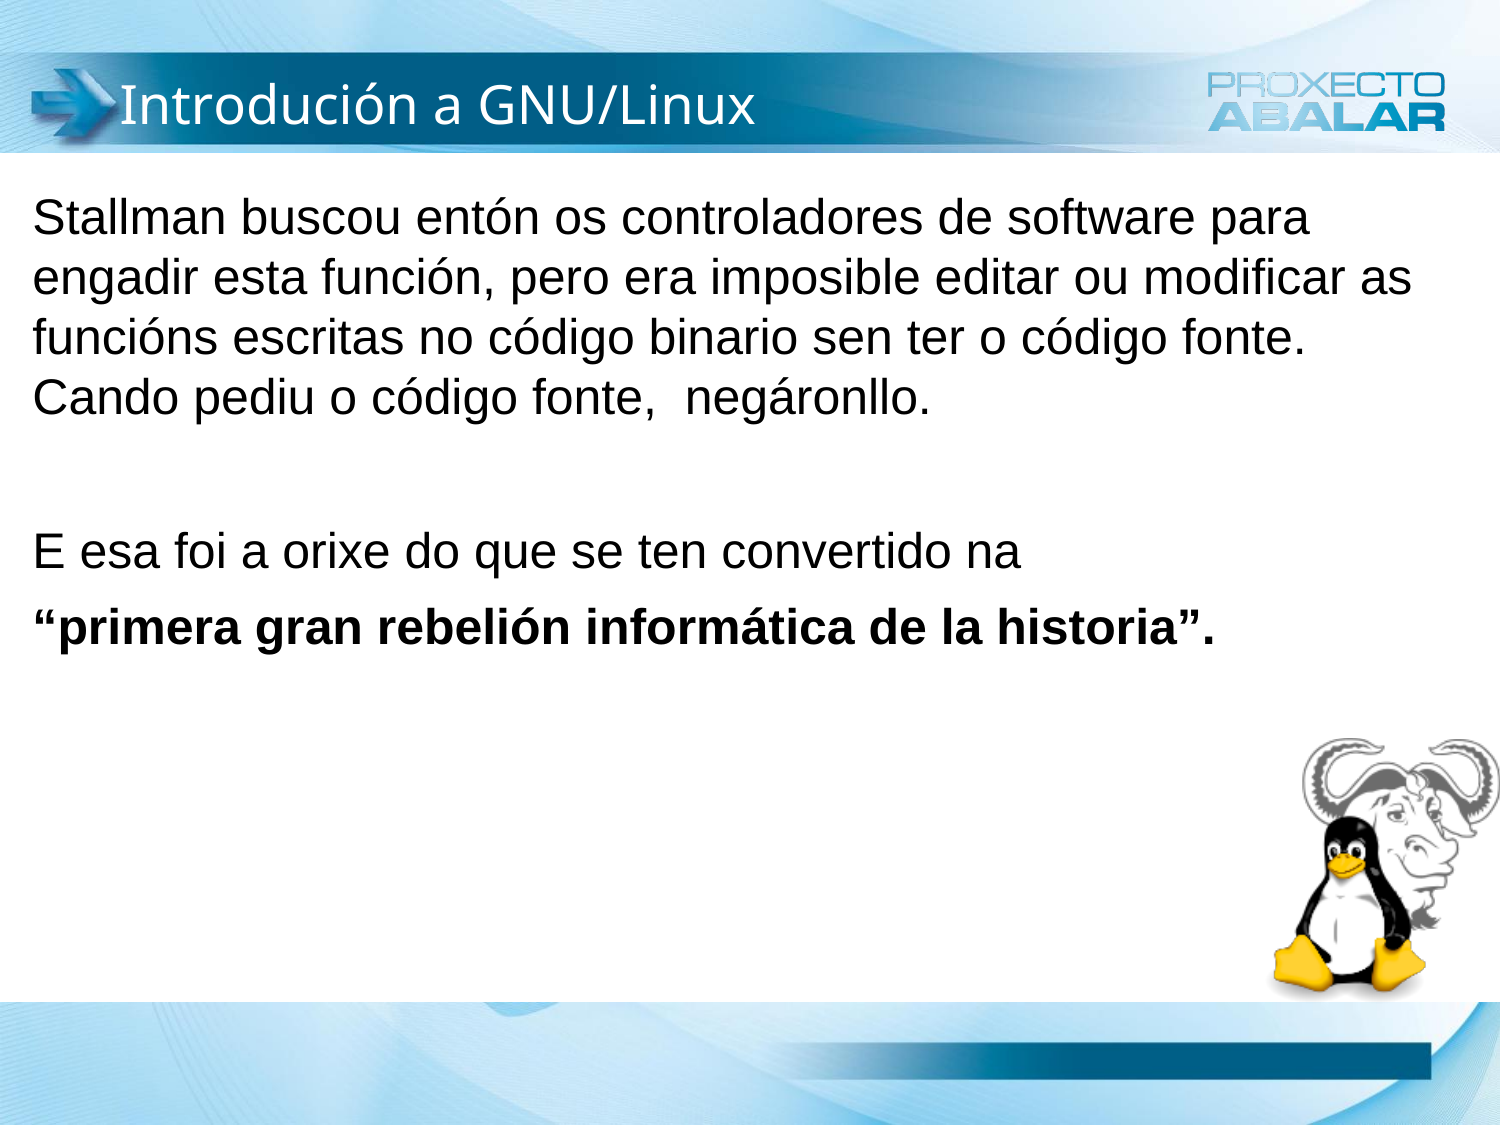

Introdución a GNU/Linux
# Stallman buscou entón os controladores de software para engadir esta función, pero era imposible editar ou modificar as funcións escritas no código binario sen ter o código fonte. Cando pediu o código fonte, negáronllo.
E esa foi a orixe do que se ten convertido na
“primera gran rebelión informática de la historia”.